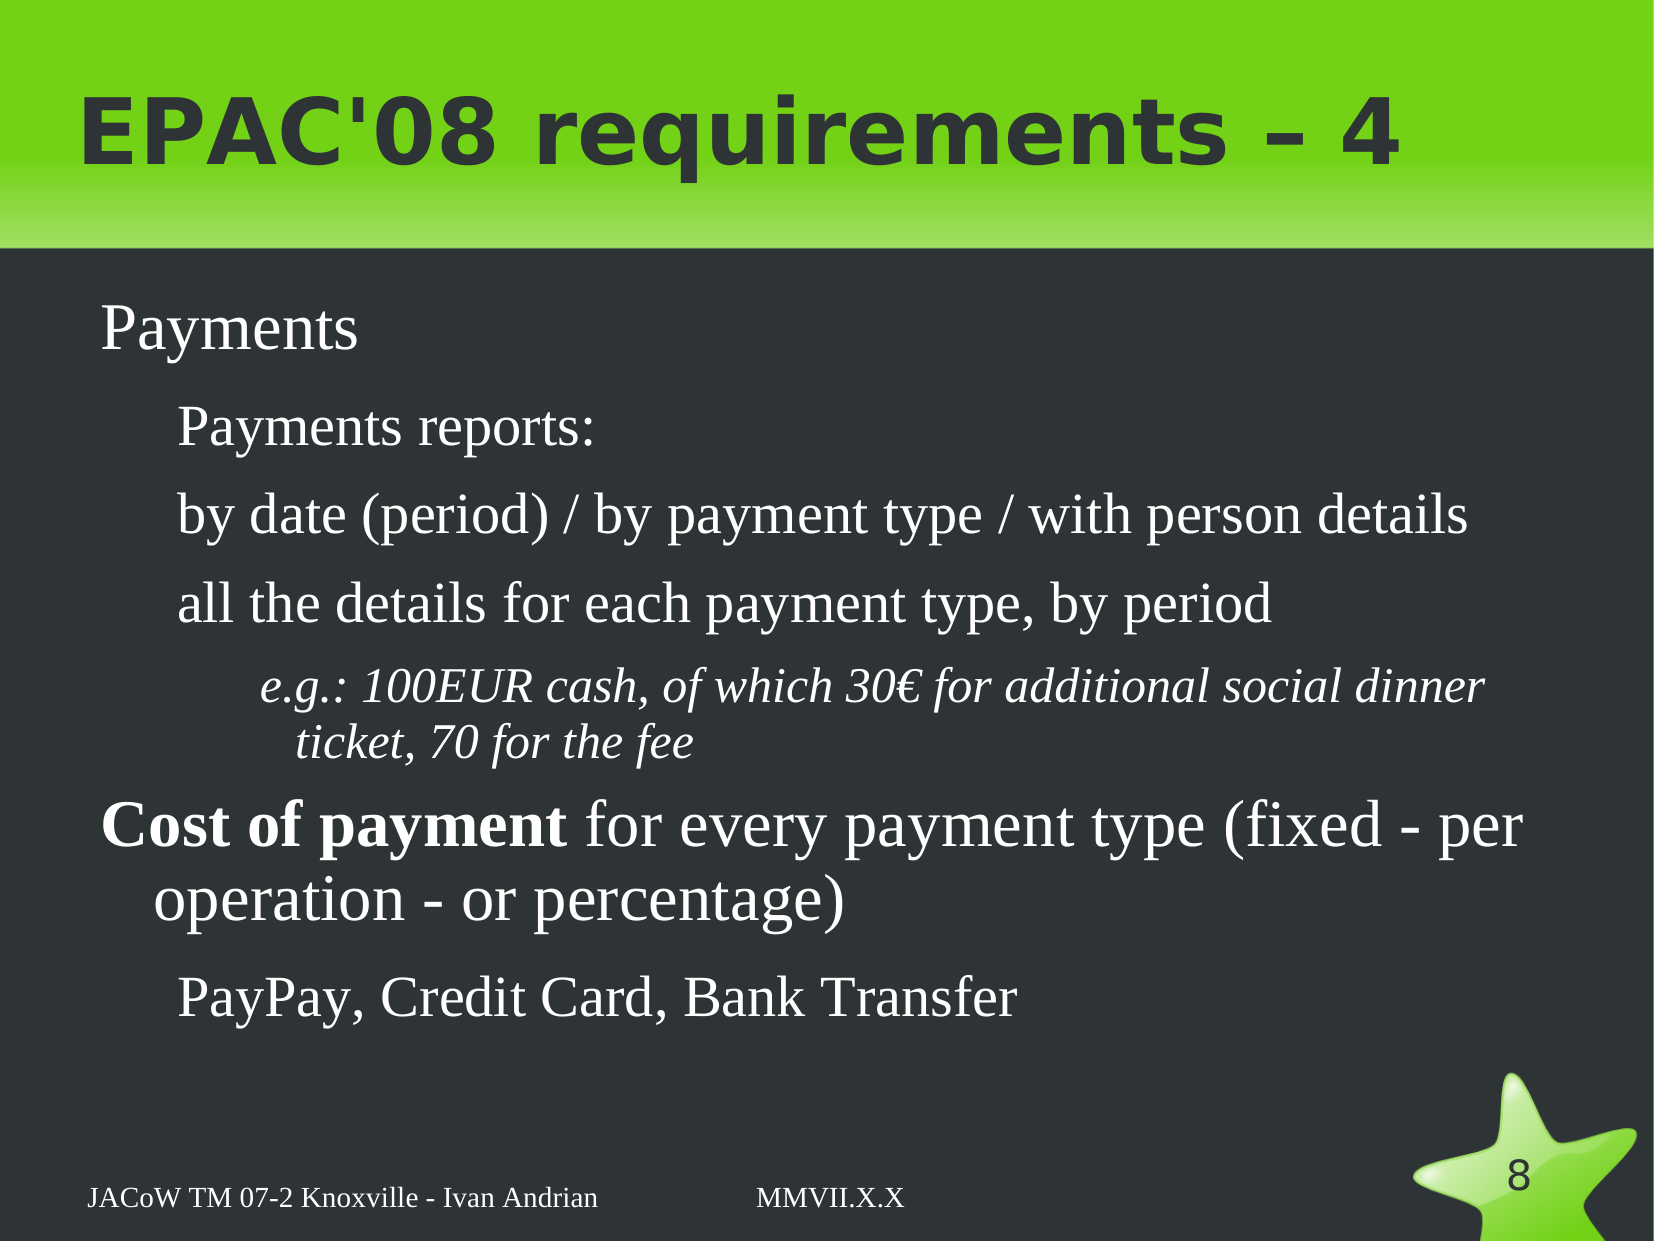

# EPAC'08 requirements – 4
Payments
Payments reports:
by date (period) / by payment type / with person details
all the details for each payment type, by period
e.g.: 100EUR cash, of which 30€ for additional social dinner ticket, 70 for the fee
Cost of payment for every payment type (fixed - per operation - or percentage)
PayPay, Credit Card, Bank Transfer
8
MMVII.X.X
JACoW TM 07-2 Knoxville - Ivan Andrian